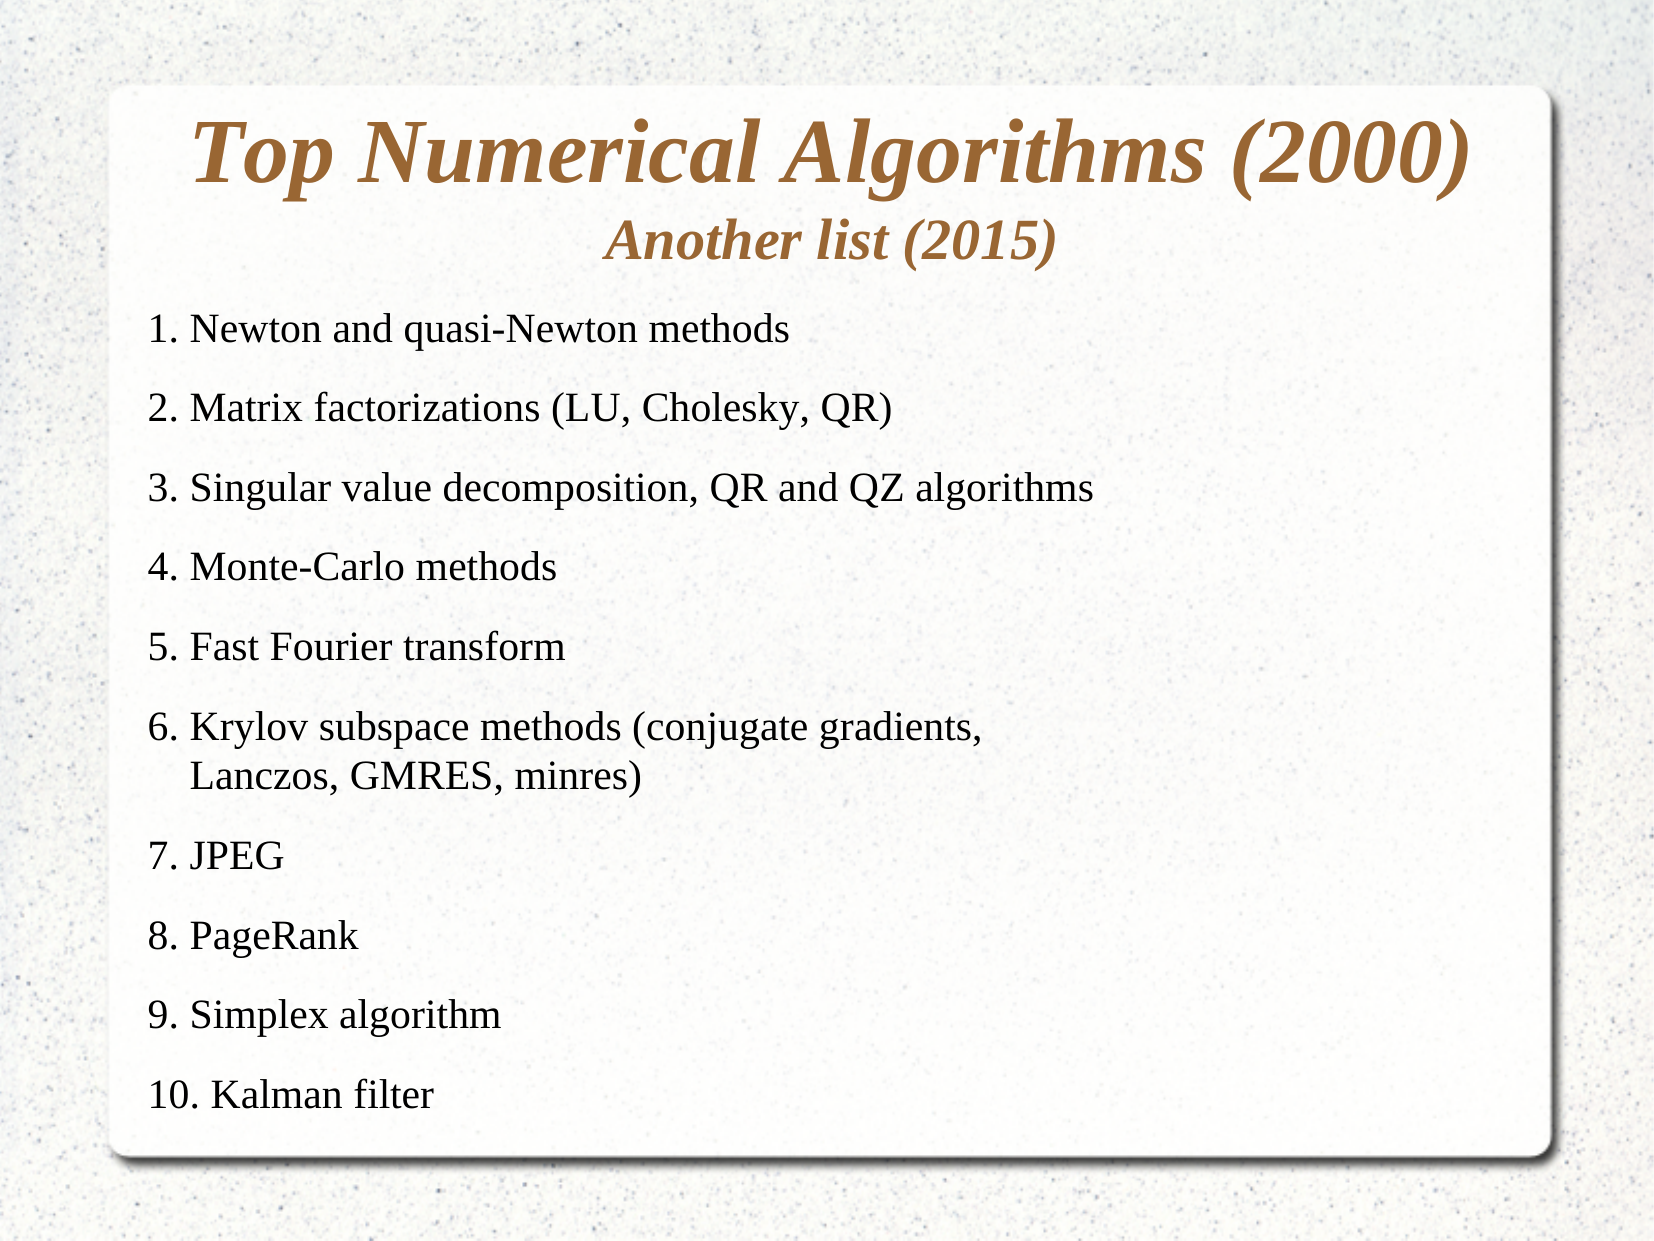

# Top Numerical Algorithms (2000) Another list (2015)
1. Newton and quasi-Newton methods
2. Matrix factorizations (LU, Cholesky, QR)
3. Singular value decomposition, QR and QZ algorithms
4. Monte-Carlo methods
5. Fast Fourier transform
6. Krylov subspace methods (conjugate gradients,
 Lanczos, GMRES, minres)
7. JPEG
8. PageRank
9. Simplex algorithm
10. Kalman filter